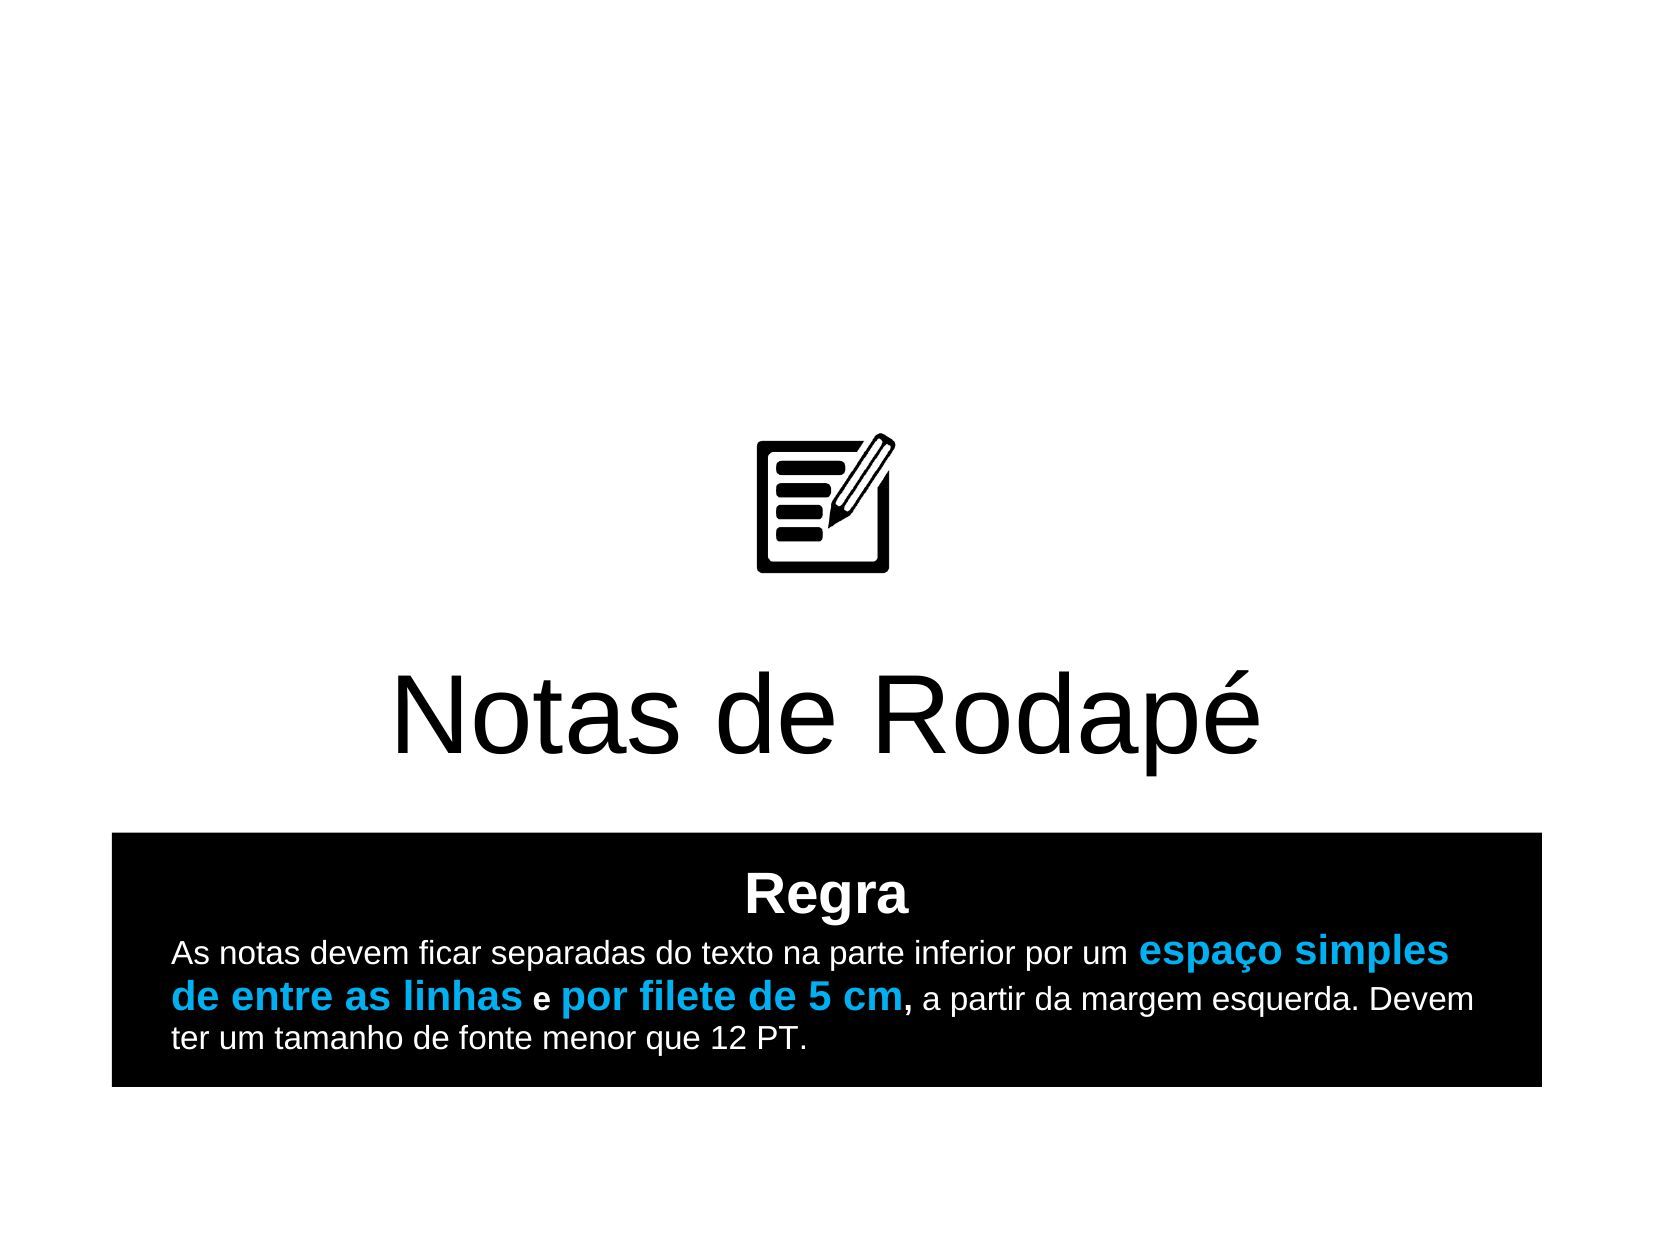

# Notas de Rodapé
Regra
As notas devem ficar separadas do texto na parte inferior por um espaço simples de entre as linhas e por filete de 5 cm, a partir da margem esquerda. Devem ter um tamanho de fonte menor que 12 PT.